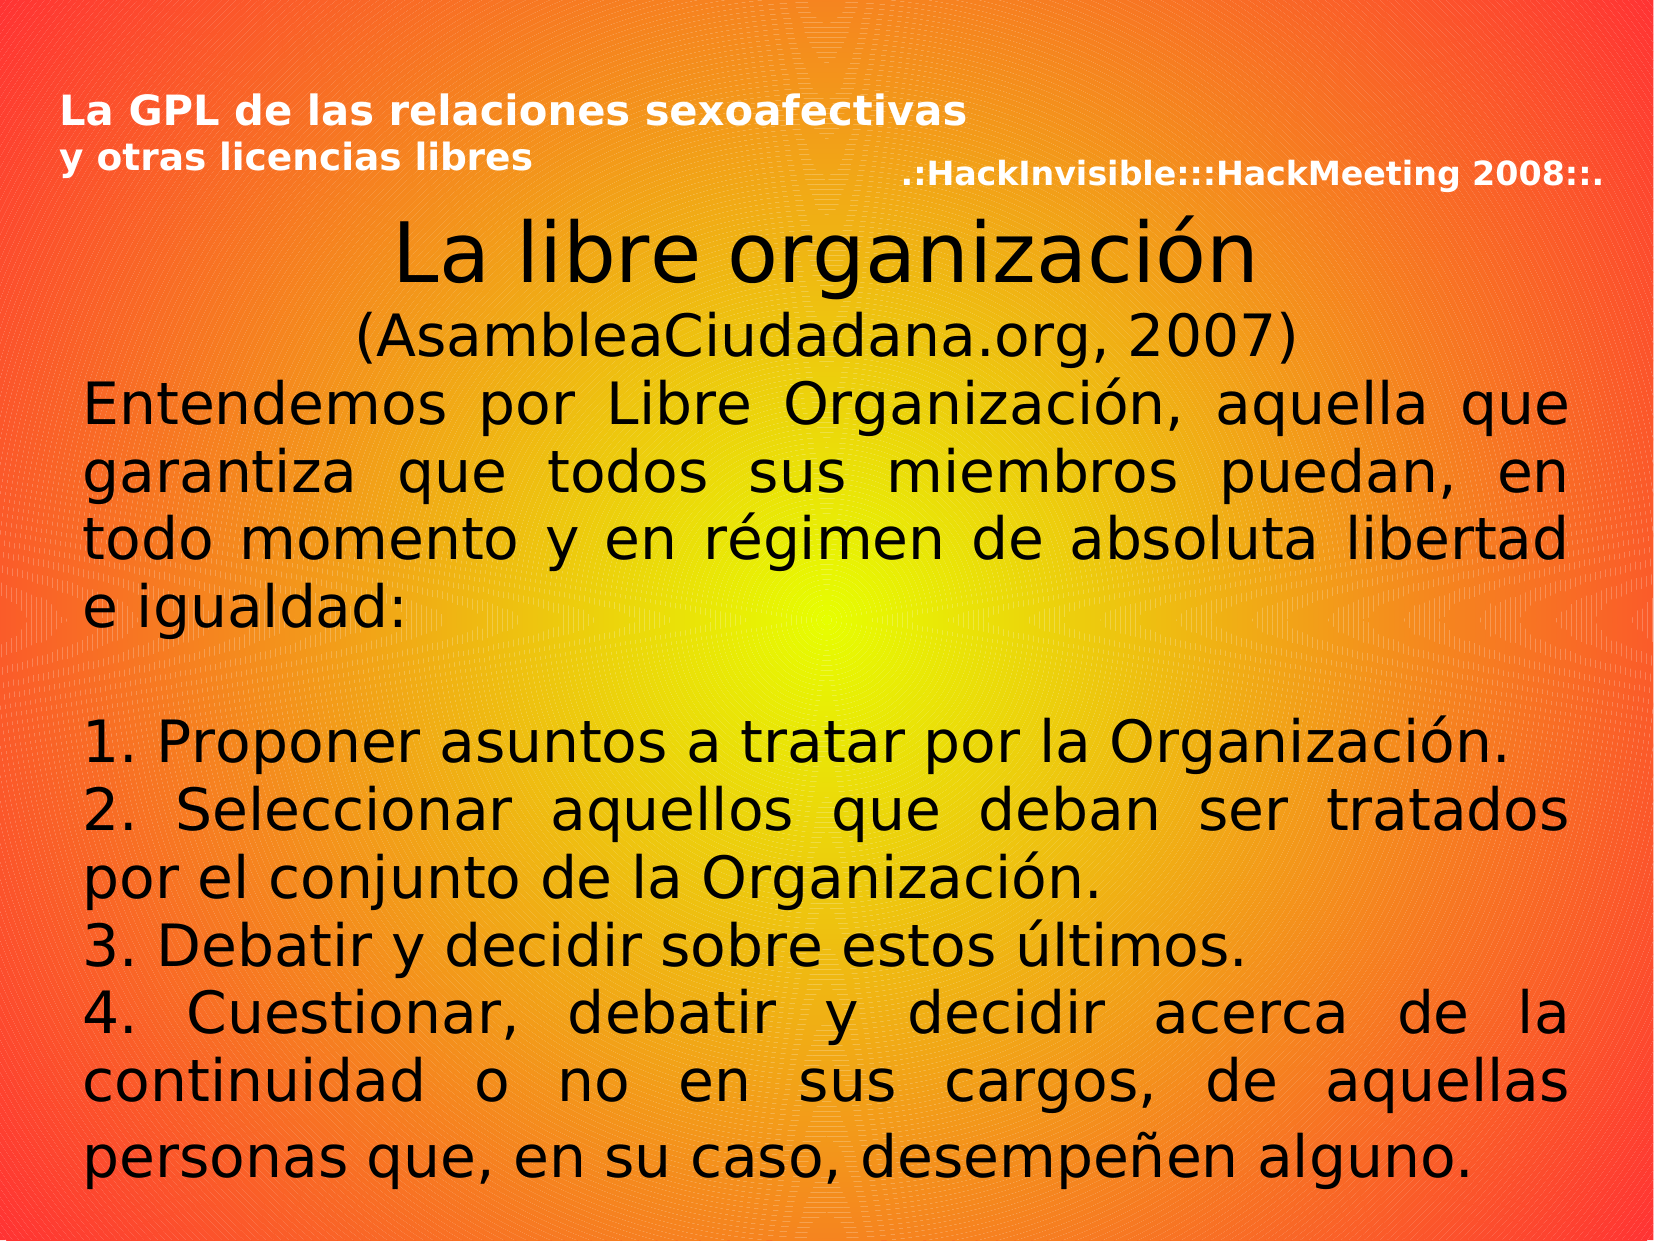

#
La GPL de las relaciones sexoafectivas
y otras licencias libres
.:HackInvisible:::HackMeeting 2008::.
La libre organización
(AsambleaCiudadana.org, 2007)
Entendemos por Libre Organización, aquella que garantiza que todos sus miembros puedan, en todo momento y en régimen de absoluta libertad e igualdad:
1. Proponer asuntos a tratar por la Organización.
2. Seleccionar aquellos que deban ser tratados por el conjunto de la Organización.
3. Debatir y decidir sobre estos últimos.
4. Cuestionar, debatir y decidir acerca de la continuidad o no en sus cargos, de aquellas personas que, en su caso, desempeñen alguno.